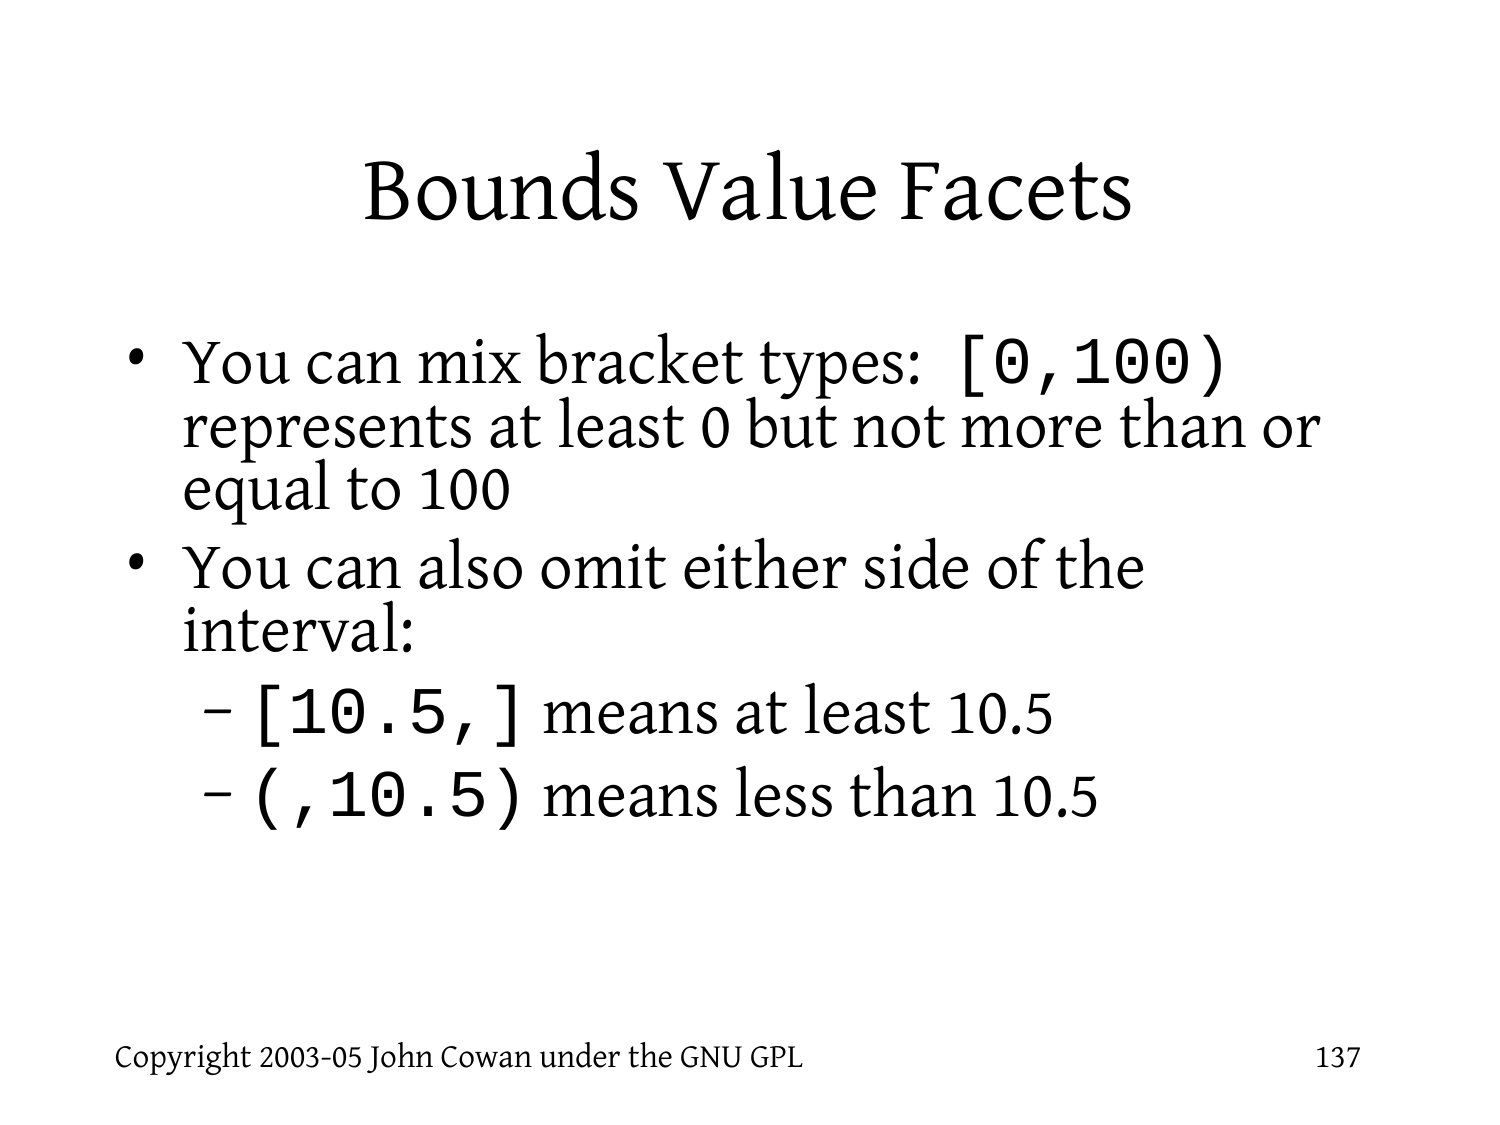

# Bounds Value Facets
You can mix bracket types: [0,100) represents at least 0 but not more than or equal to 100
You can also omit either side of the interval:
[10.5,] means at least 10.5
(,10.5) means less than 10.5